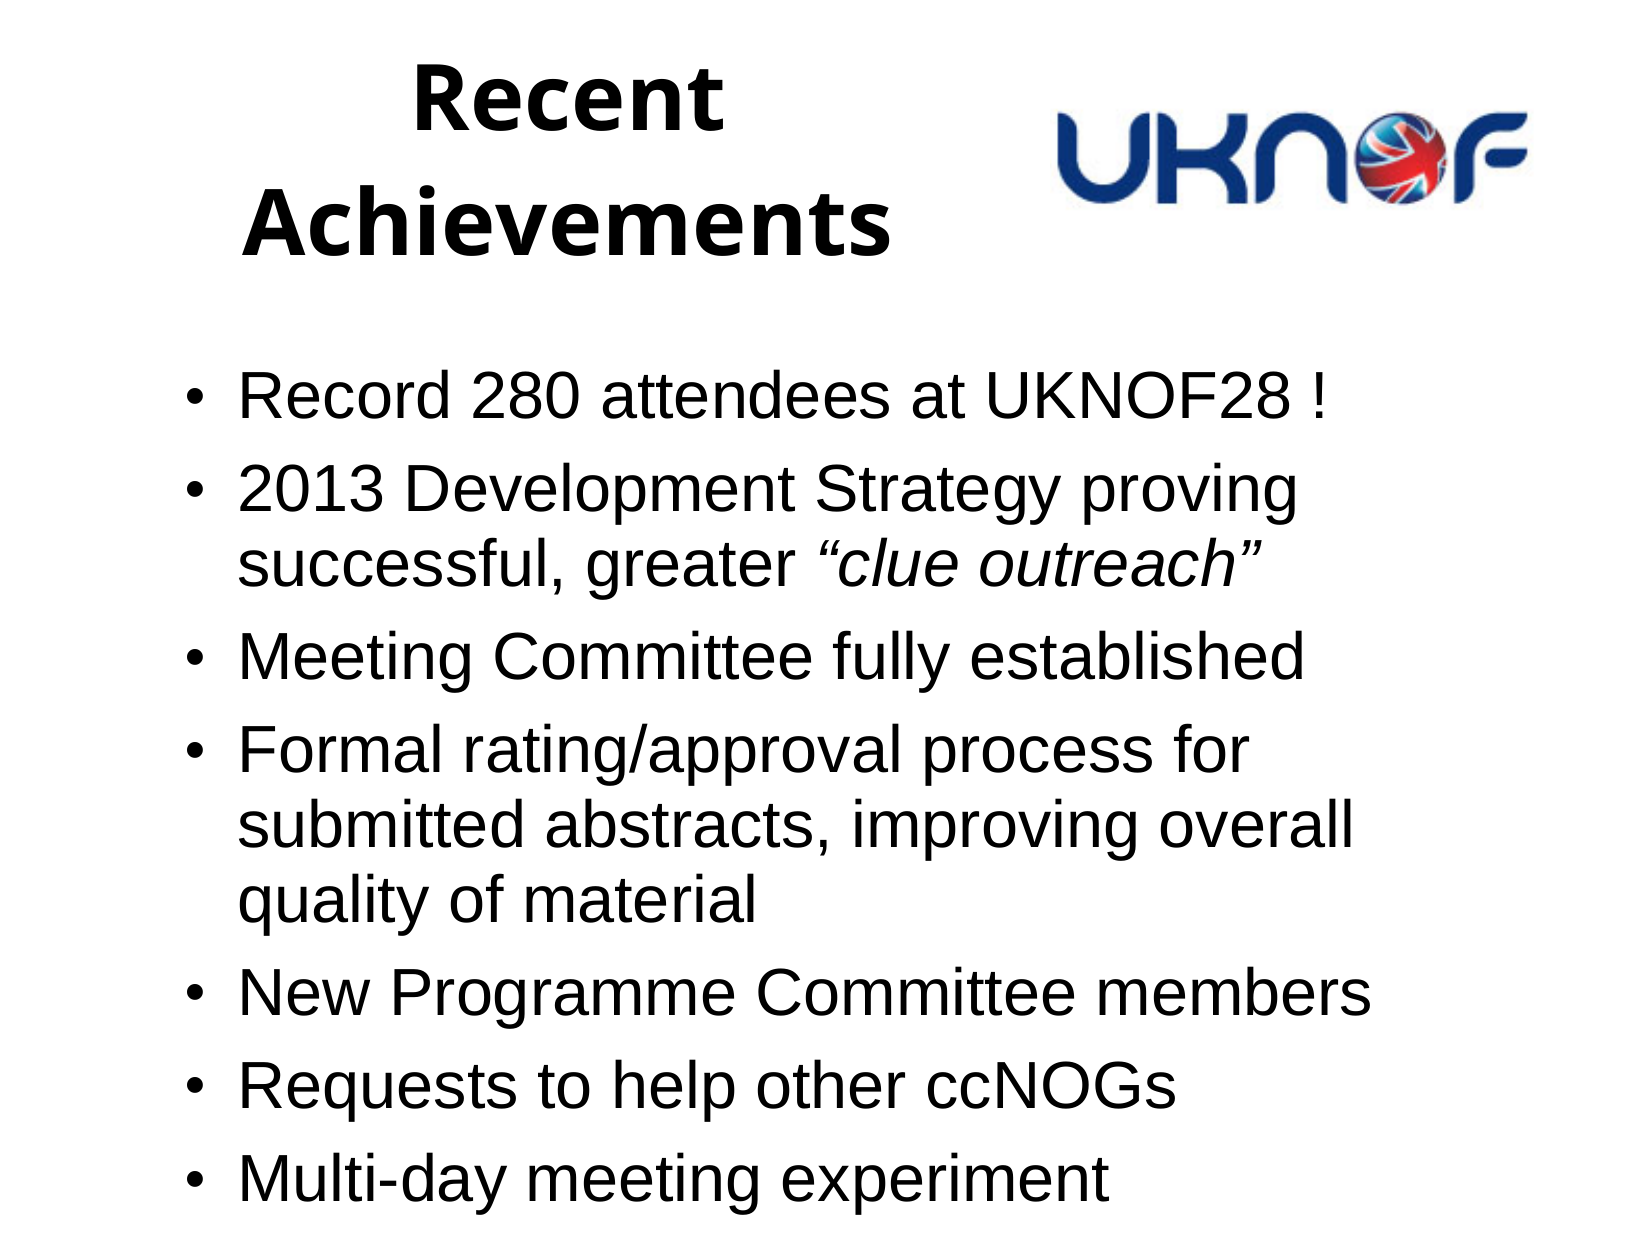

# Recent Achievements
Record 280 attendees at UKNOF28 !
2013 Development Strategy proving successful, greater “clue outreach”
Meeting Committee fully established
Formal rating/approval process for submitted abstracts, improving overall quality of material
New Programme Committee members
Requests to help other ccNOGs
Multi-day meeting experiment